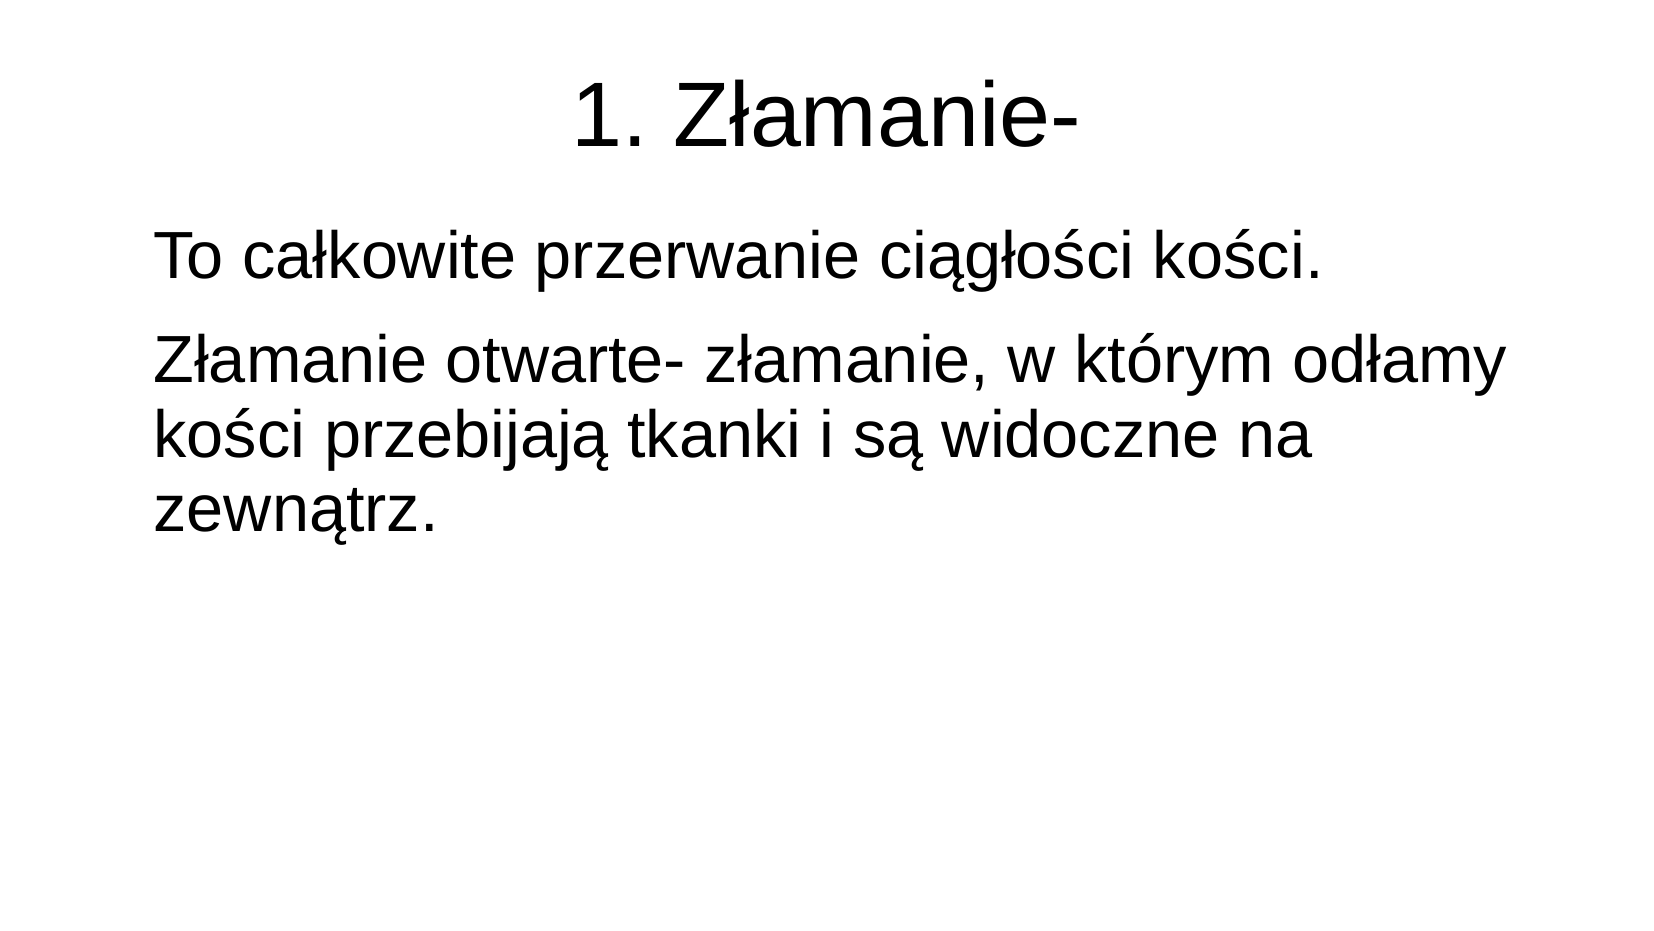

# 1. Złamanie-
To całkowite przerwanie ciągłości kości.
Złamanie otwarte- złamanie, w którym odłamy kości przebijają tkanki i są widoczne na zewnątrz.